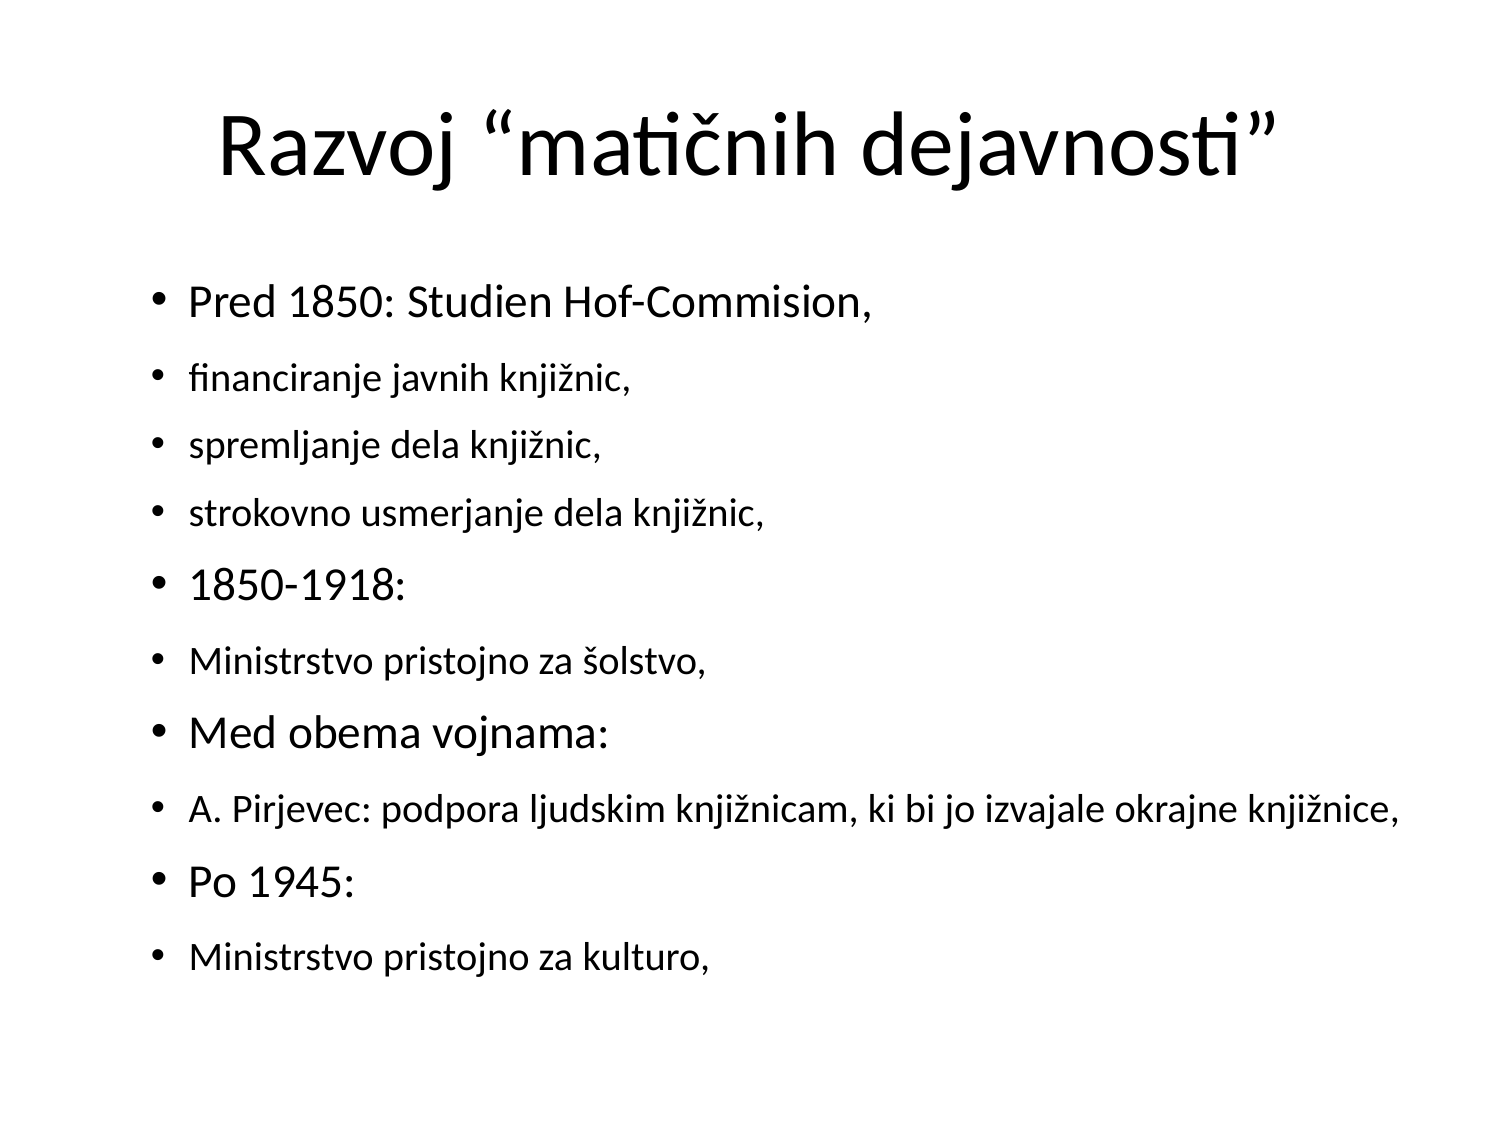

# Razvoj “matičnih dejavnosti”
Pred 1850: Studien Hof-Commision,
financiranje javnih knjižnic,
spremljanje dela knjižnic,
strokovno usmerjanje dela knjižnic,
1850-1918:
Ministrstvo pristojno za šolstvo,
Med obema vojnama:
A. Pirjevec: podpora ljudskim knjižnicam, ki bi jo izvajale okrajne knjižnice,
Po 1945:
Ministrstvo pristojno za kulturo,